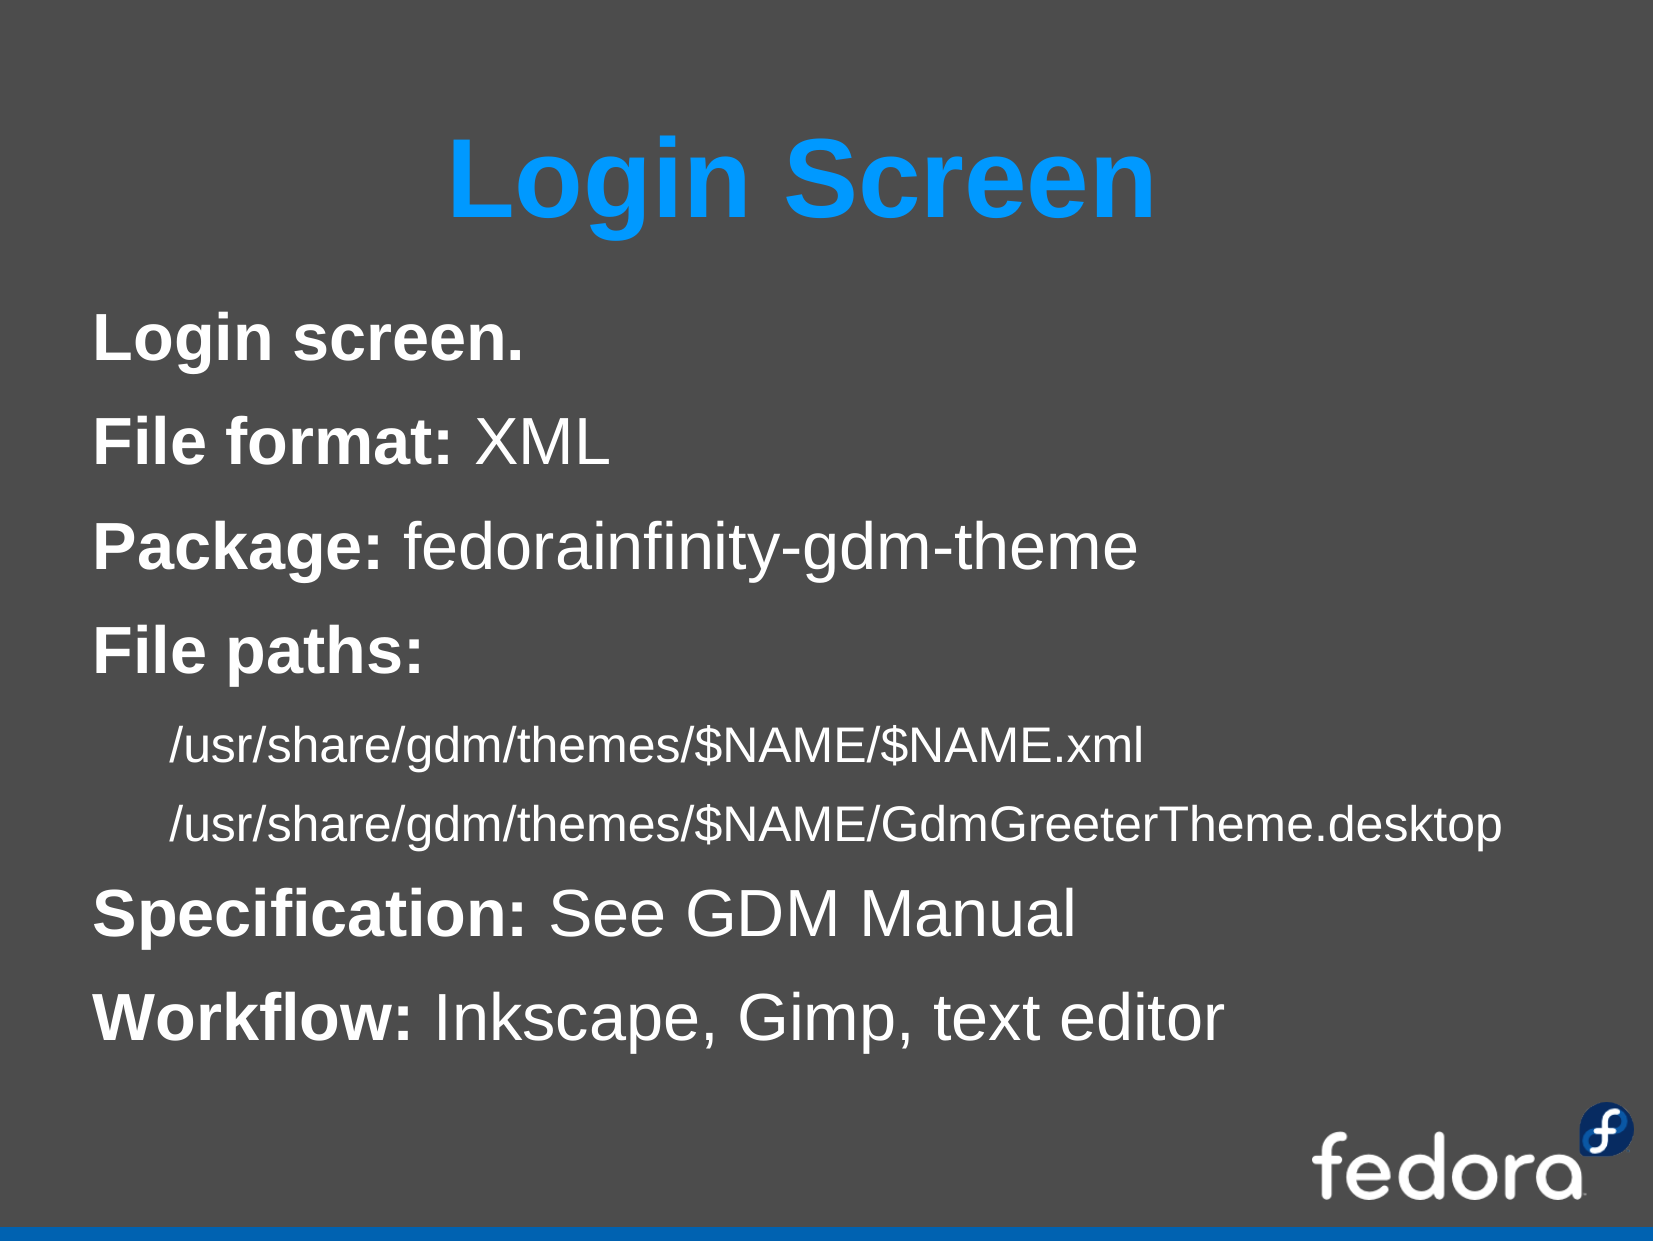

# Login Screen
Login screen.
File format: XML
Package: fedorainfinity-gdm-theme
File paths:
/usr/share/gdm/themes/$NAME/$NAME.xml
/usr/share/gdm/themes/$NAME/GdmGreeterTheme.desktop
Specification: See GDM Manual
Workflow: Inkscape, Gimp, text editor